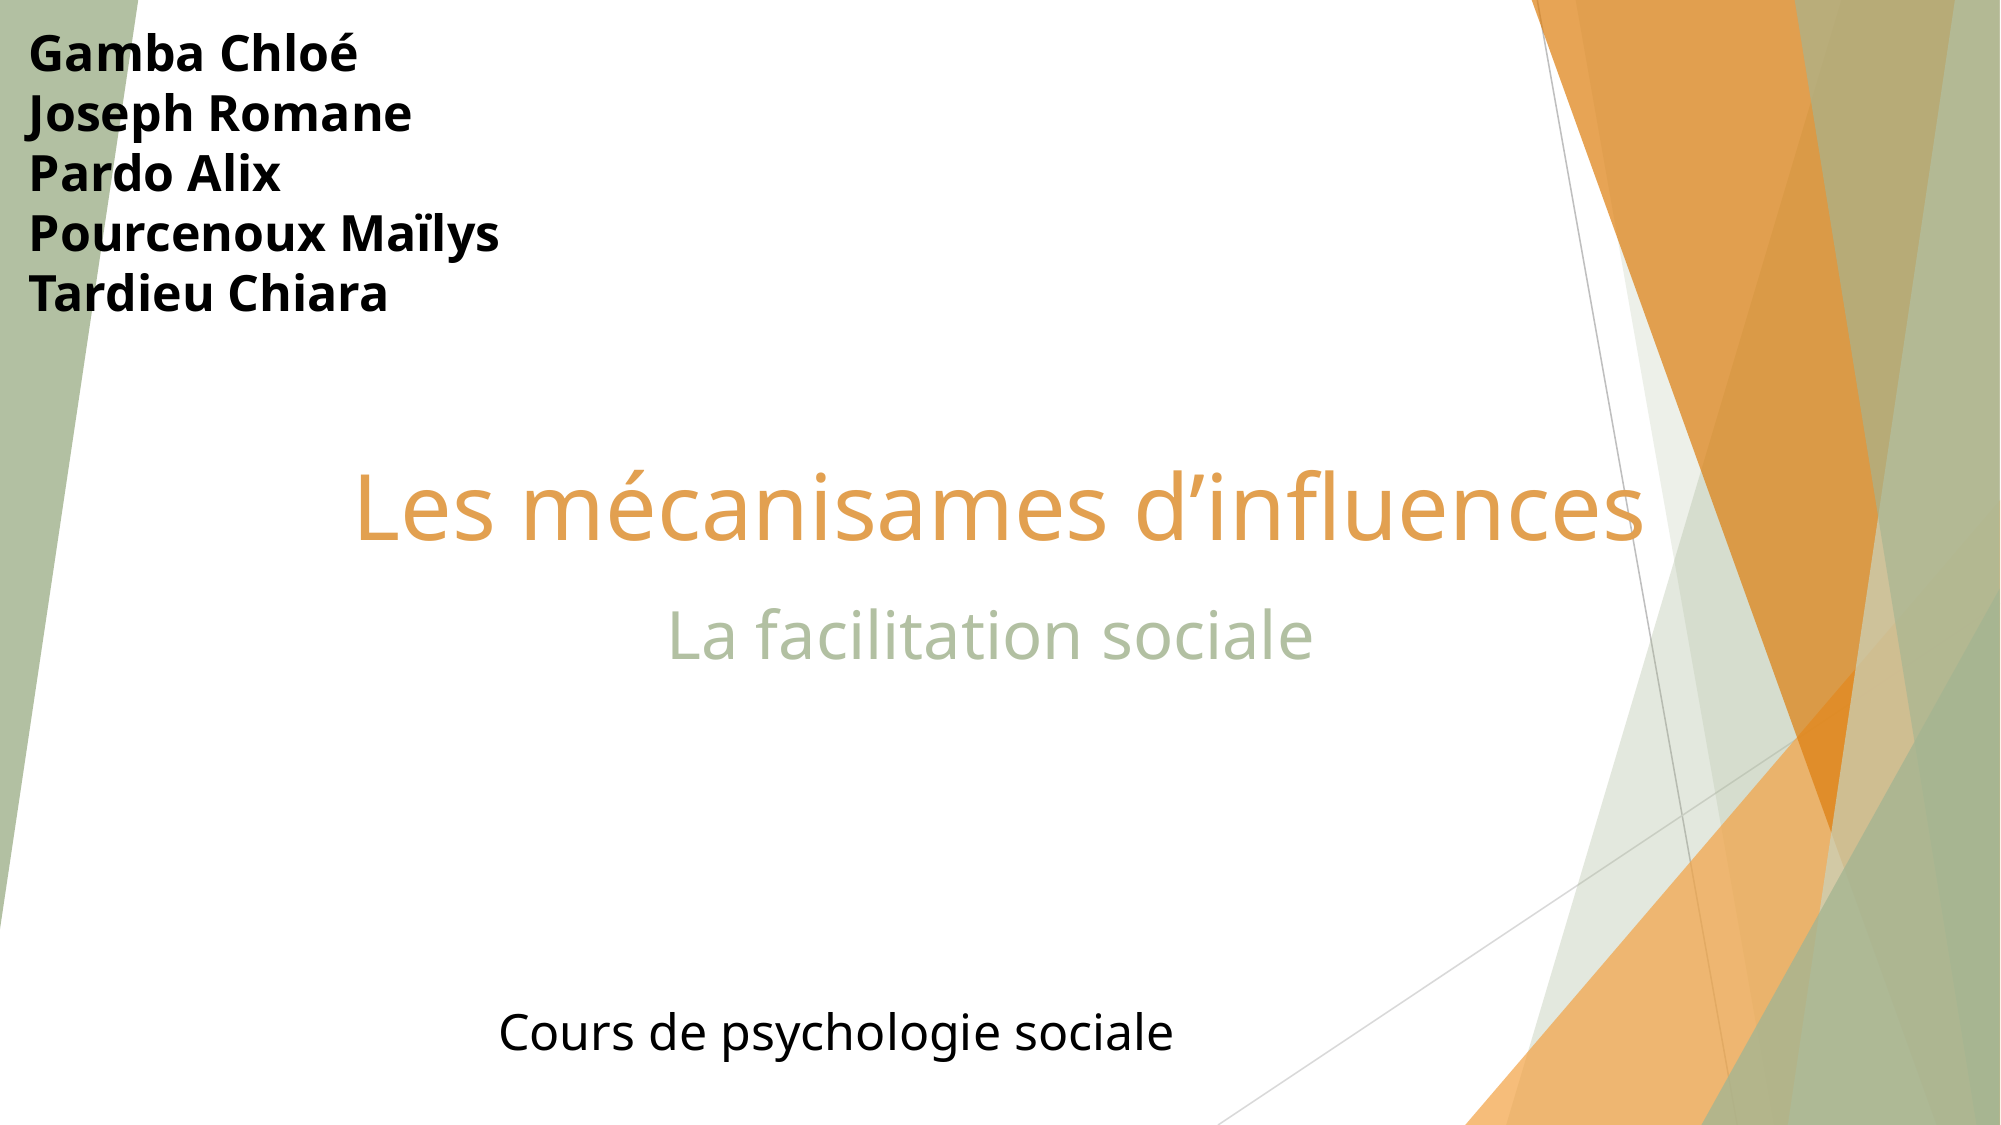

Gamba Chloé
Joseph Romane
Pardo Alix
Pourcenoux Maïlys
Tardieu Chiara
# Les mécanisames d’influences
La facilitation sociale
Cours de psychologie sociale